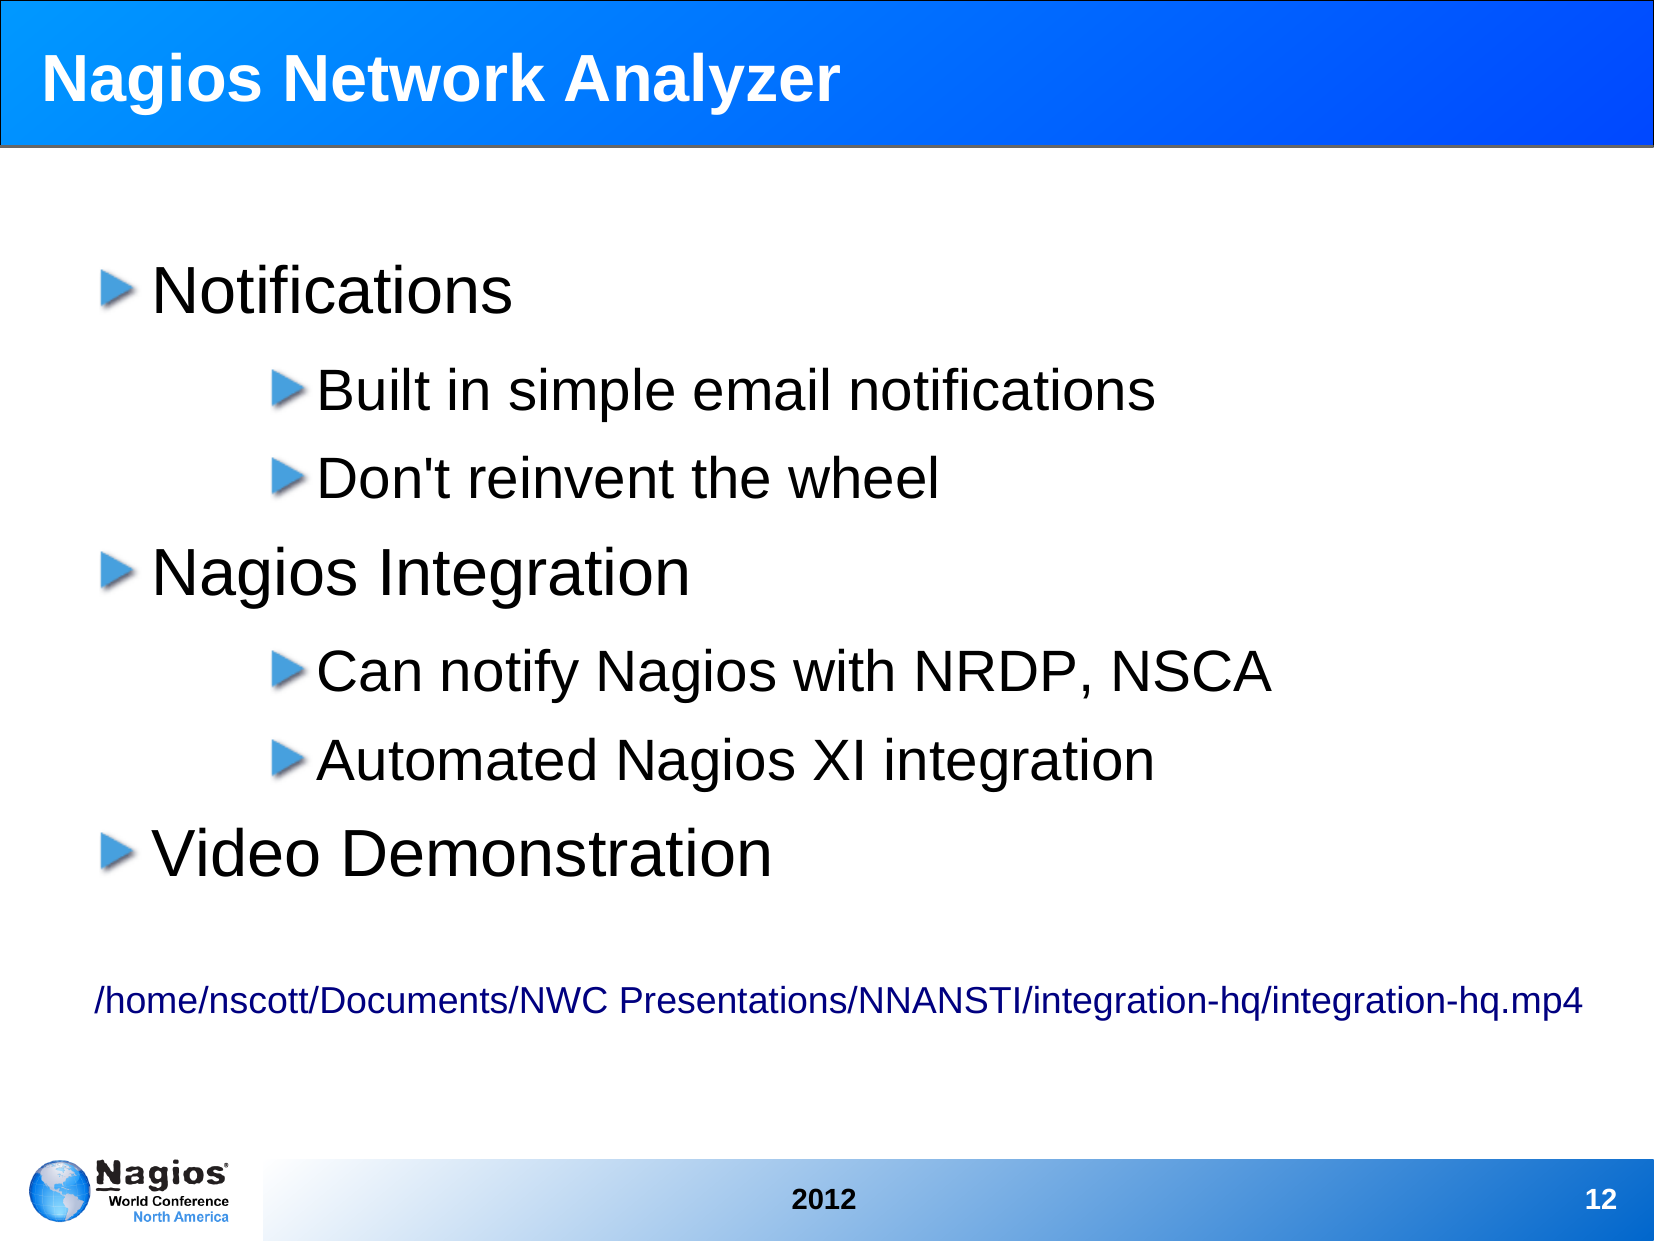

# Nagios Network Analyzer
Notifications
Built in simple email notifications
Don't reinvent the wheel
Nagios Integration
Can notify Nagios with NRDP, NSCA
Automated Nagios XI integration
Video Demonstration
/home/nscott/Documents/NWC Presentations/NNANSTI/integration-hq/integration-hq.mp4
2011
12